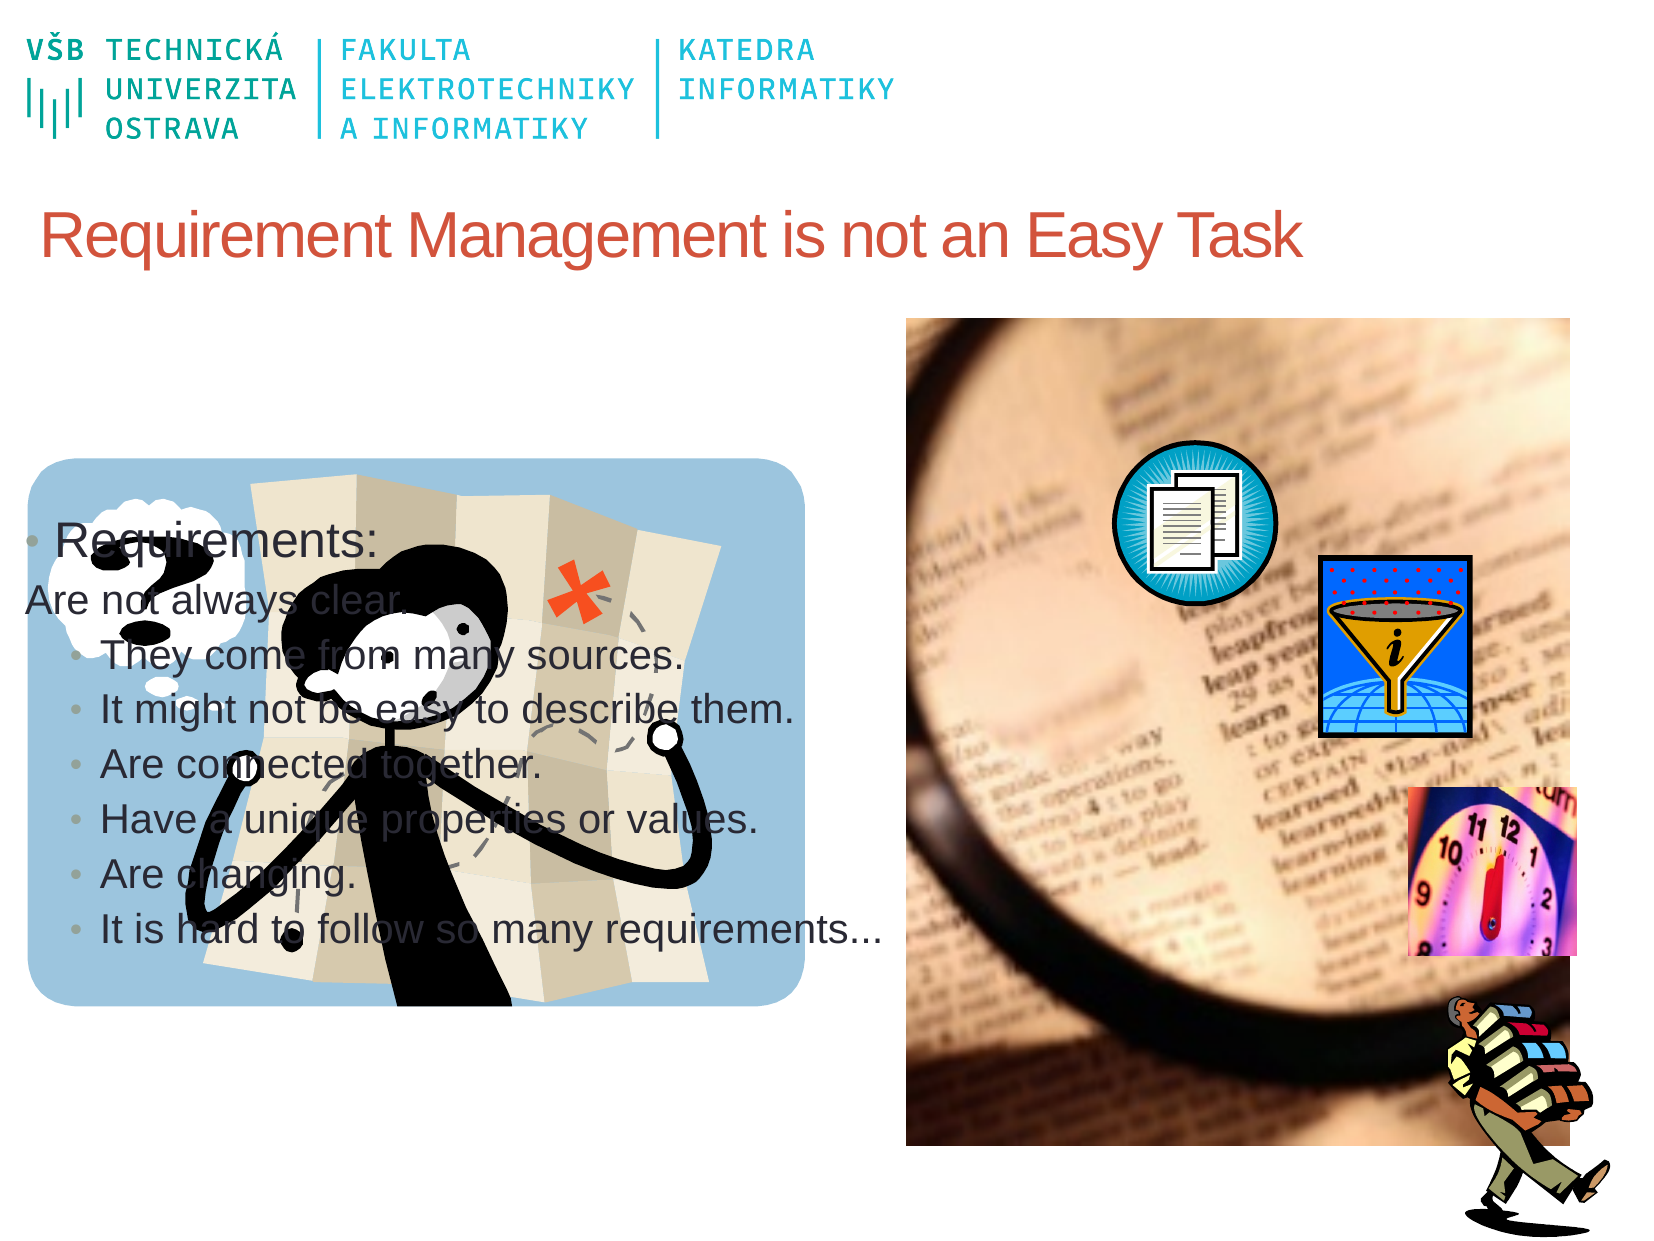

# Requirement Management is not an Easy Task
Requirements:
Are not always clear.
They come from many sources.
It might not be easy to describe them.
Are connected together.
Have a unique properties or values.
Are changing.
It is hard to follow so many requirements...